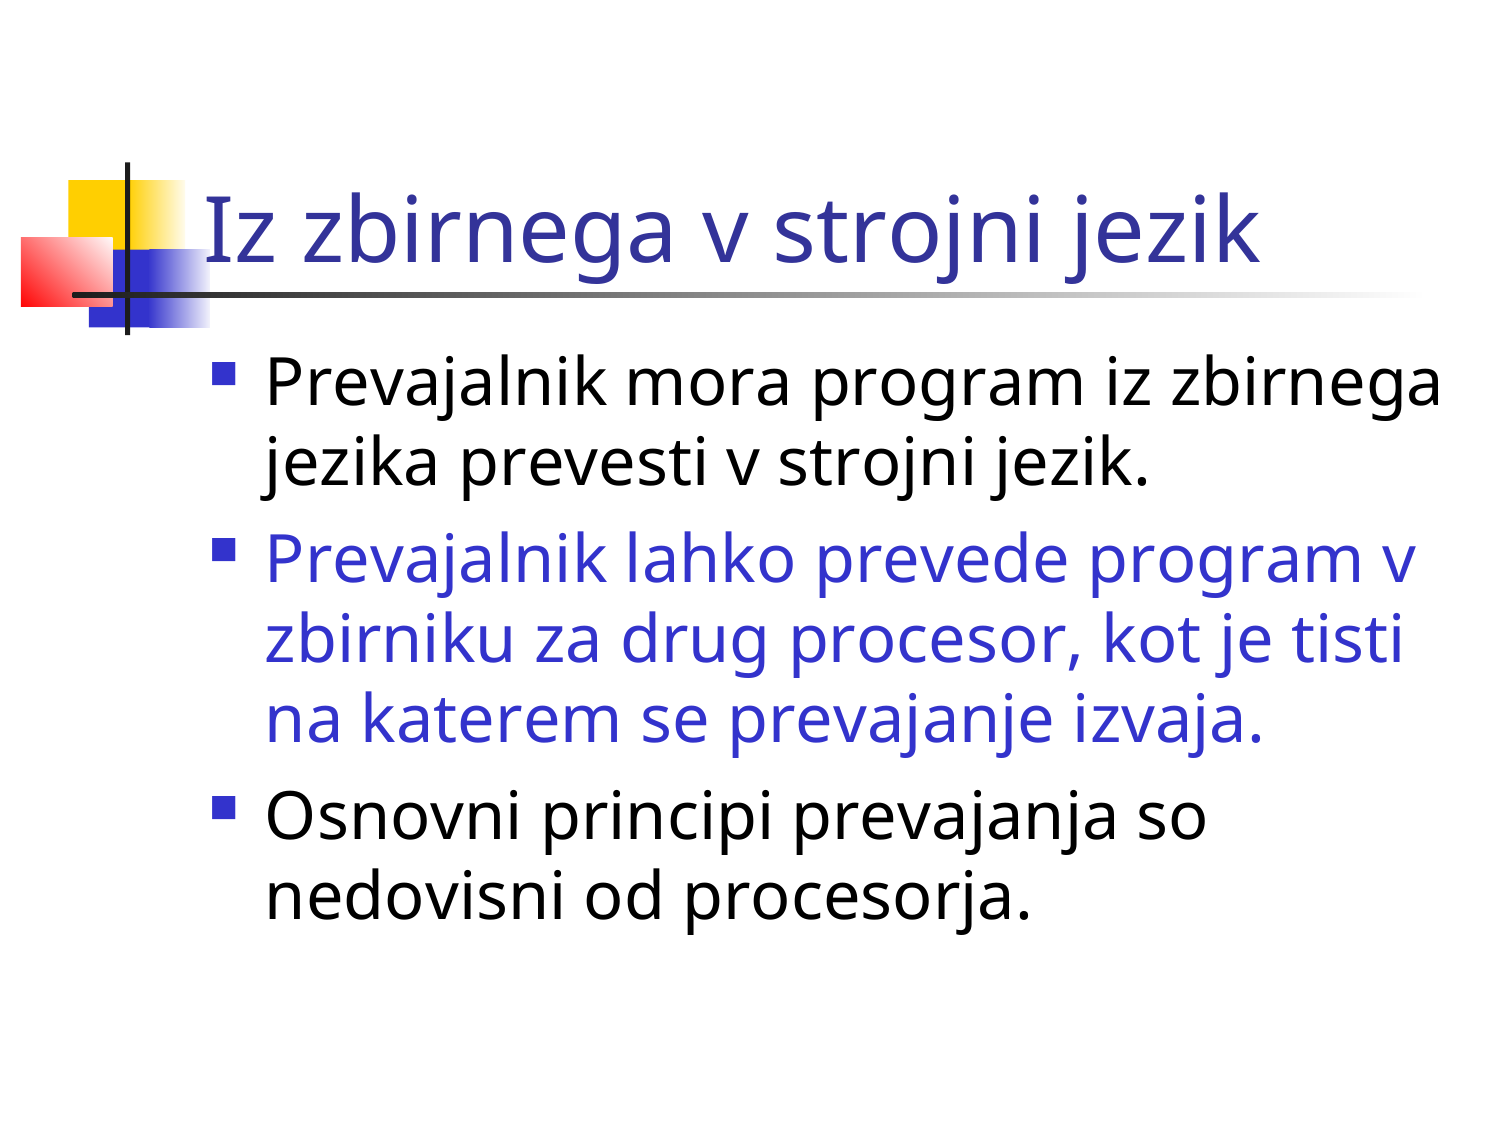

# Iz zbirnega v strojni jezik
Prevajalnik mora program iz zbirnega jezika prevesti v strojni jezik.
Prevajalnik lahko prevede program v zbirniku za drug procesor, kot je tisti na katerem se prevajanje izvaja.
Osnovni principi prevajanja so nedovisni od procesorja.